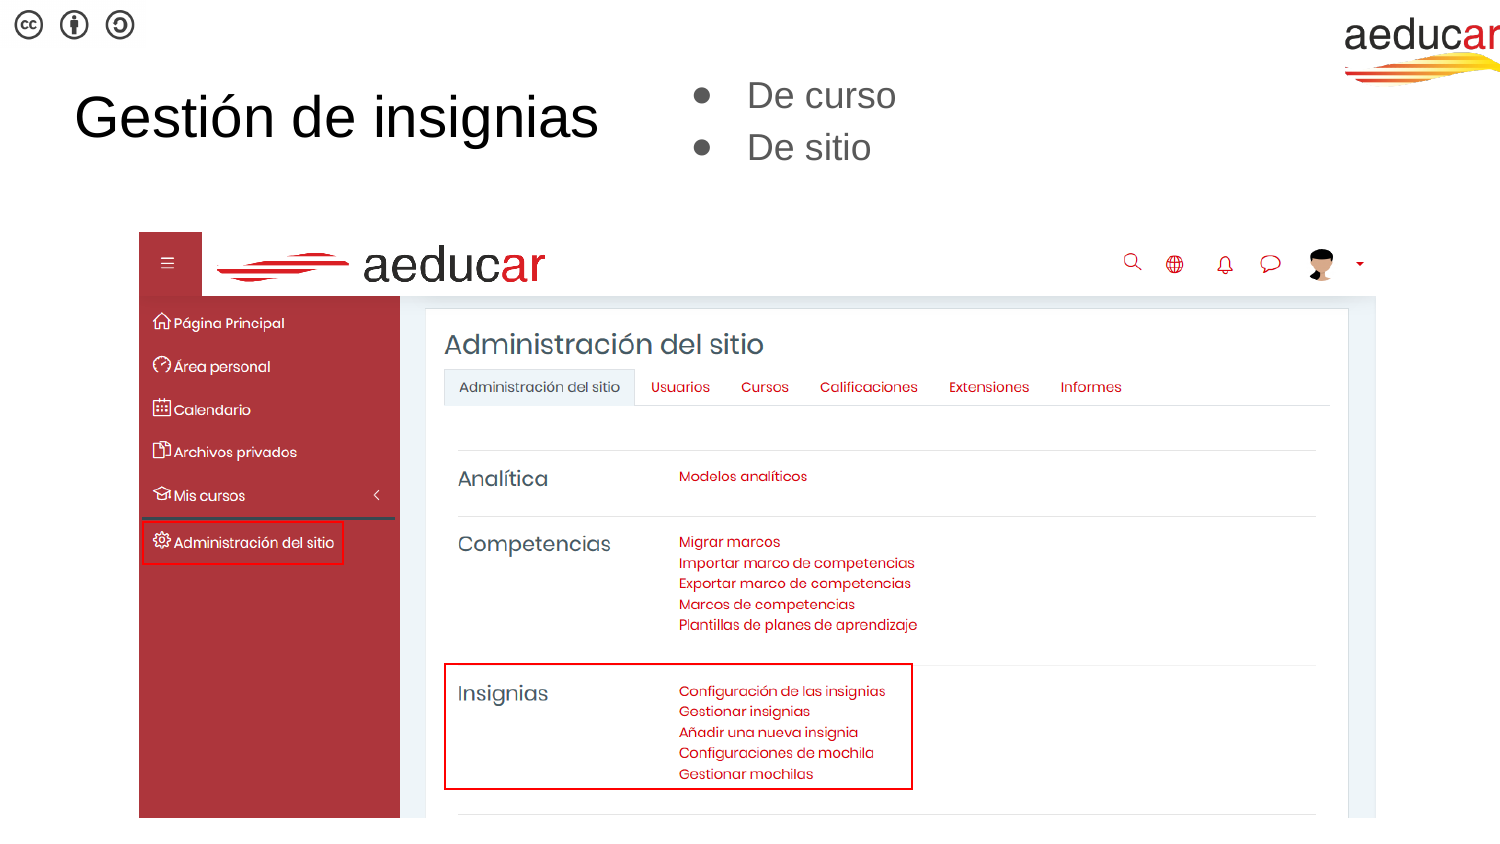

De curso
De sitio
# Gestión de insignias